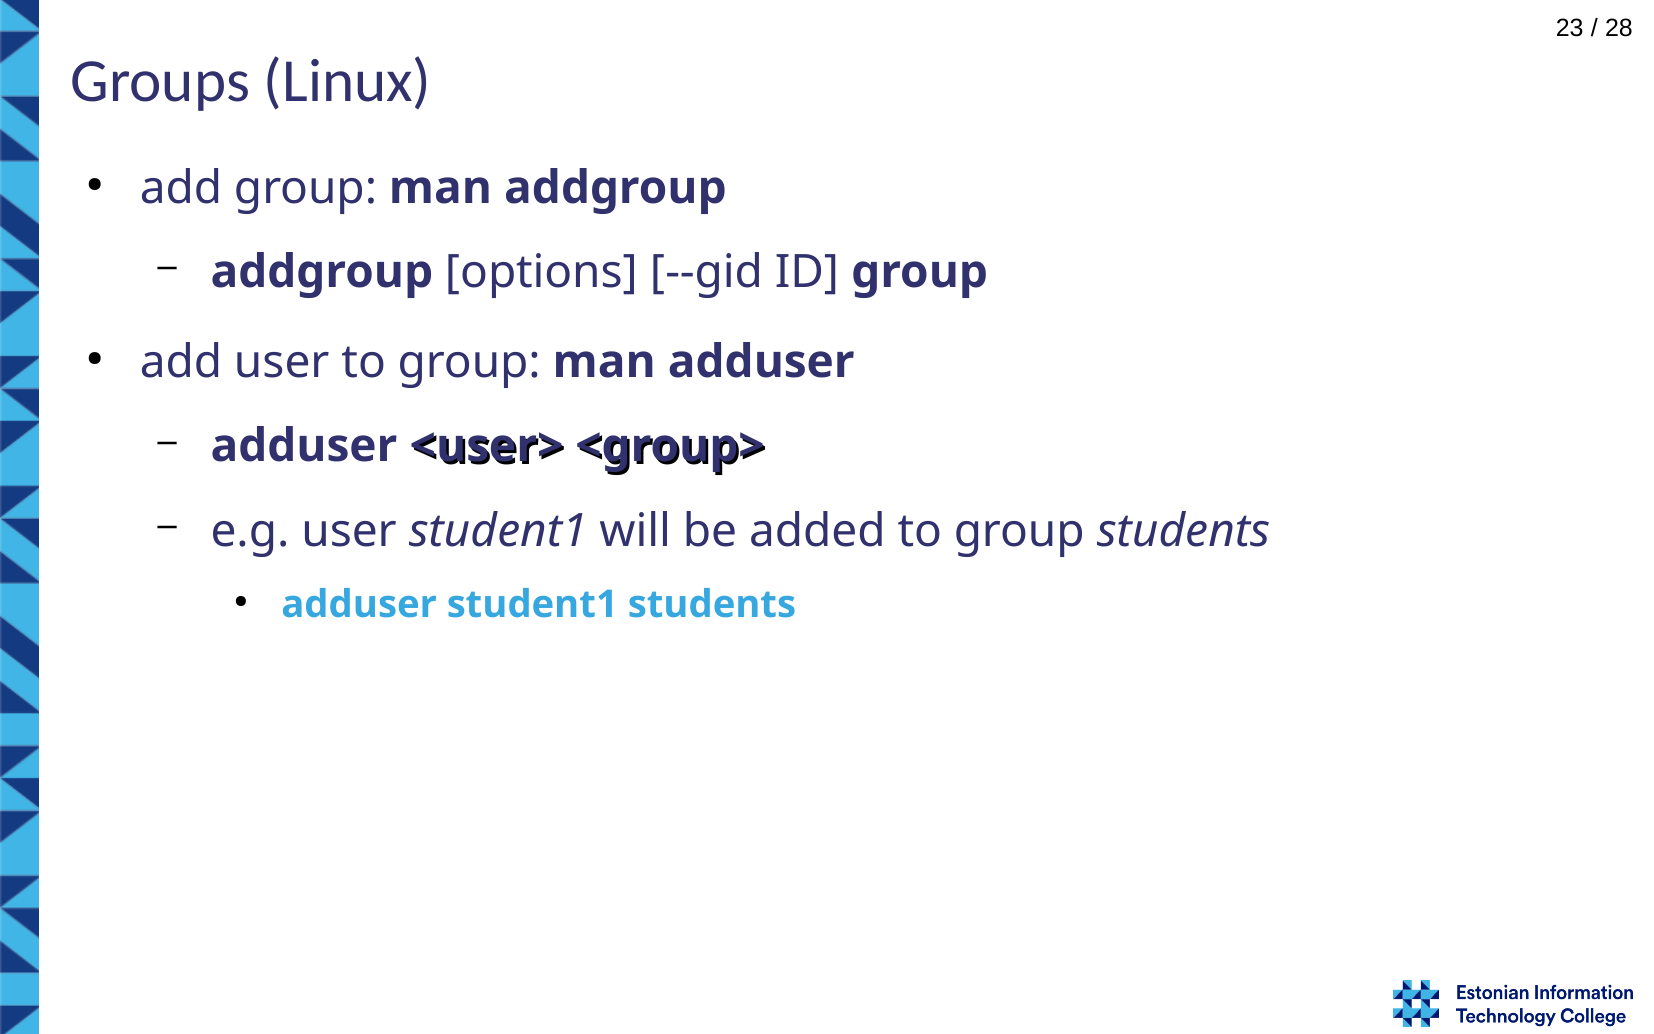

# Groups (Linux)
add group: man addgroup
addgroup [options] [--gid ID] group
add user to group: man adduser
adduser <user> <group>
e.g. user student1 will be added to group students
adduser student1 students